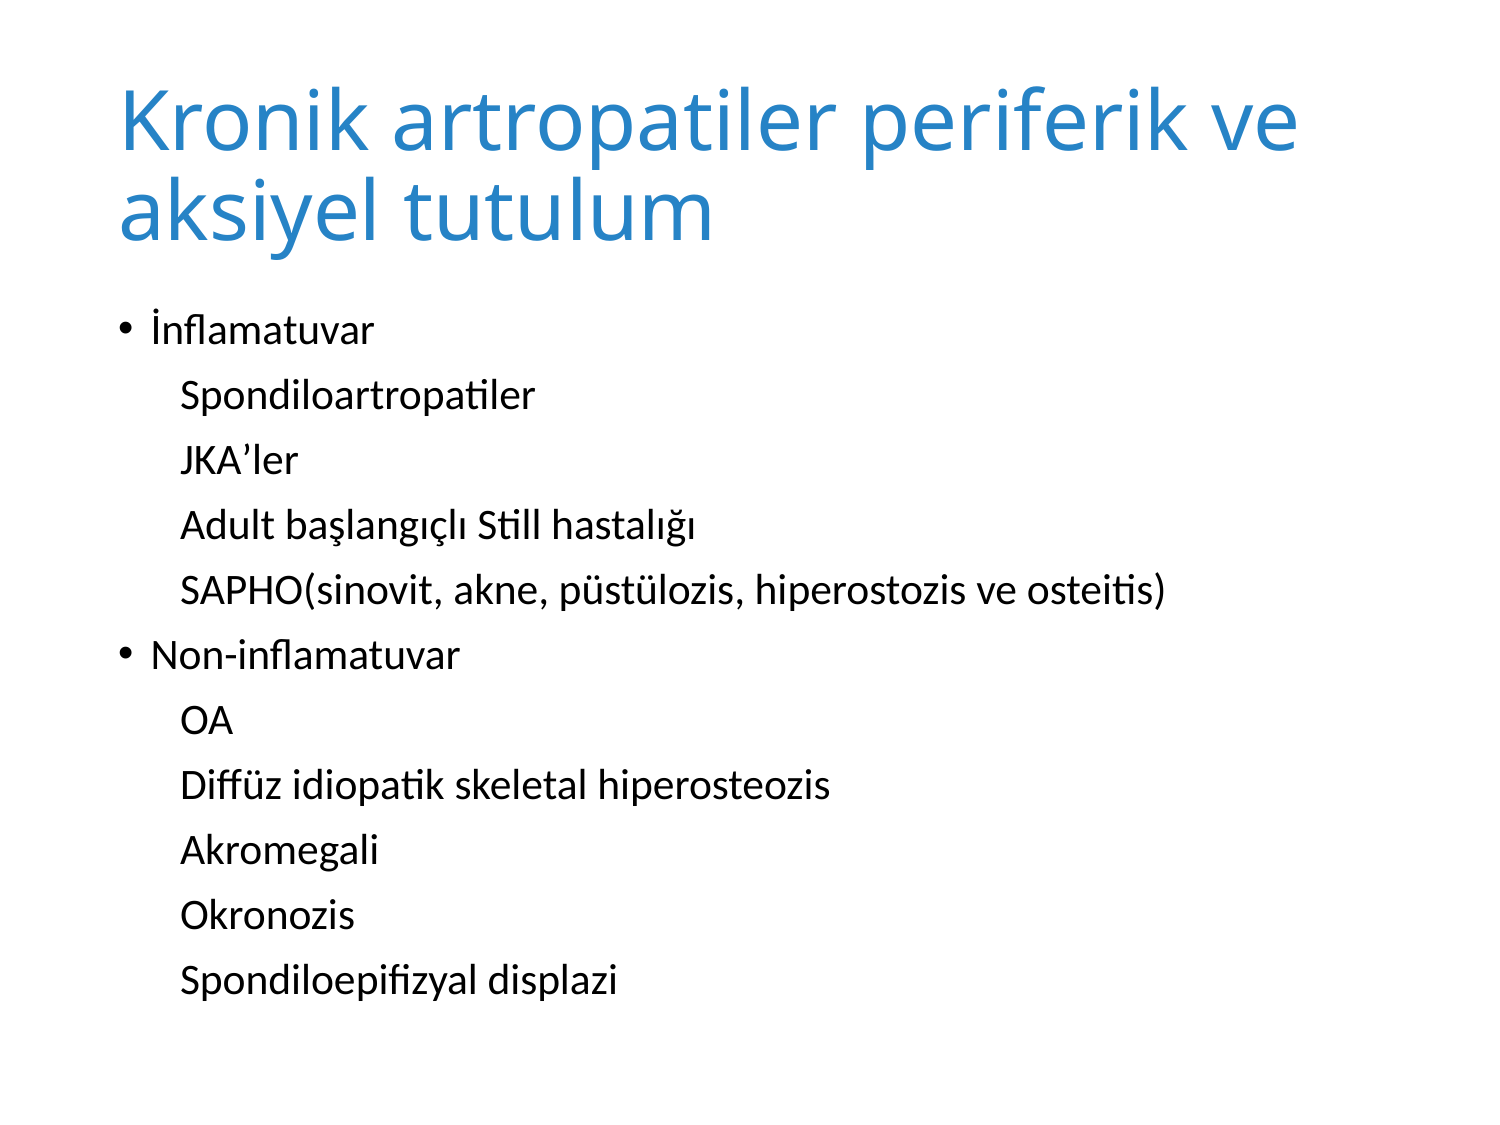

# Kronik artropatiler periferik ve aksiyel tutulum
İnflamatuvar
 Spondiloartropatiler
 JKA’ler
 Adult başlangıçlı Still hastalığı
 SAPHO(sinovit, akne, püstülozis, hiperostozis ve osteitis)
Non-inflamatuvar
 OA
 Diffüz idiopatik skeletal hiperosteozis
 Akromegali
 Okronozis
 Spondiloepifizyal displazi